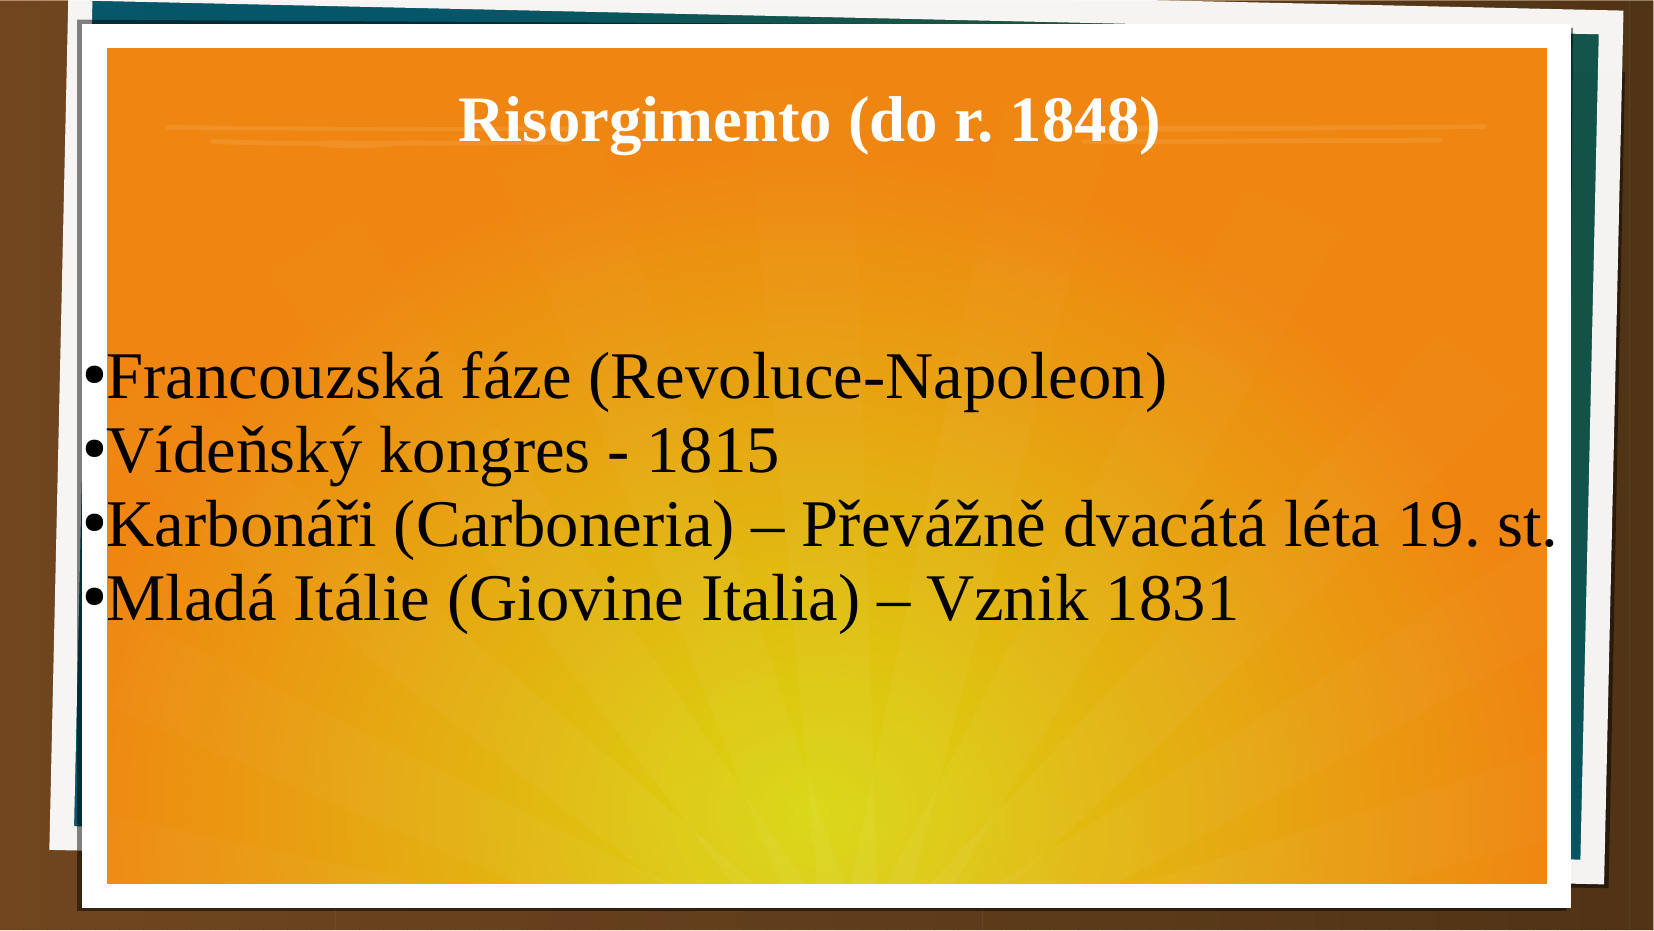

# Risorgimento (do r. 1848)
Francouzská fáze (Revoluce-Napoleon)
Vídeňský kongres - 1815
Karbonáři (Carboneria) – Převážně dvacátá léta 19. st.
Mladá Itálie (Giovine Italia) – Vznik 1831